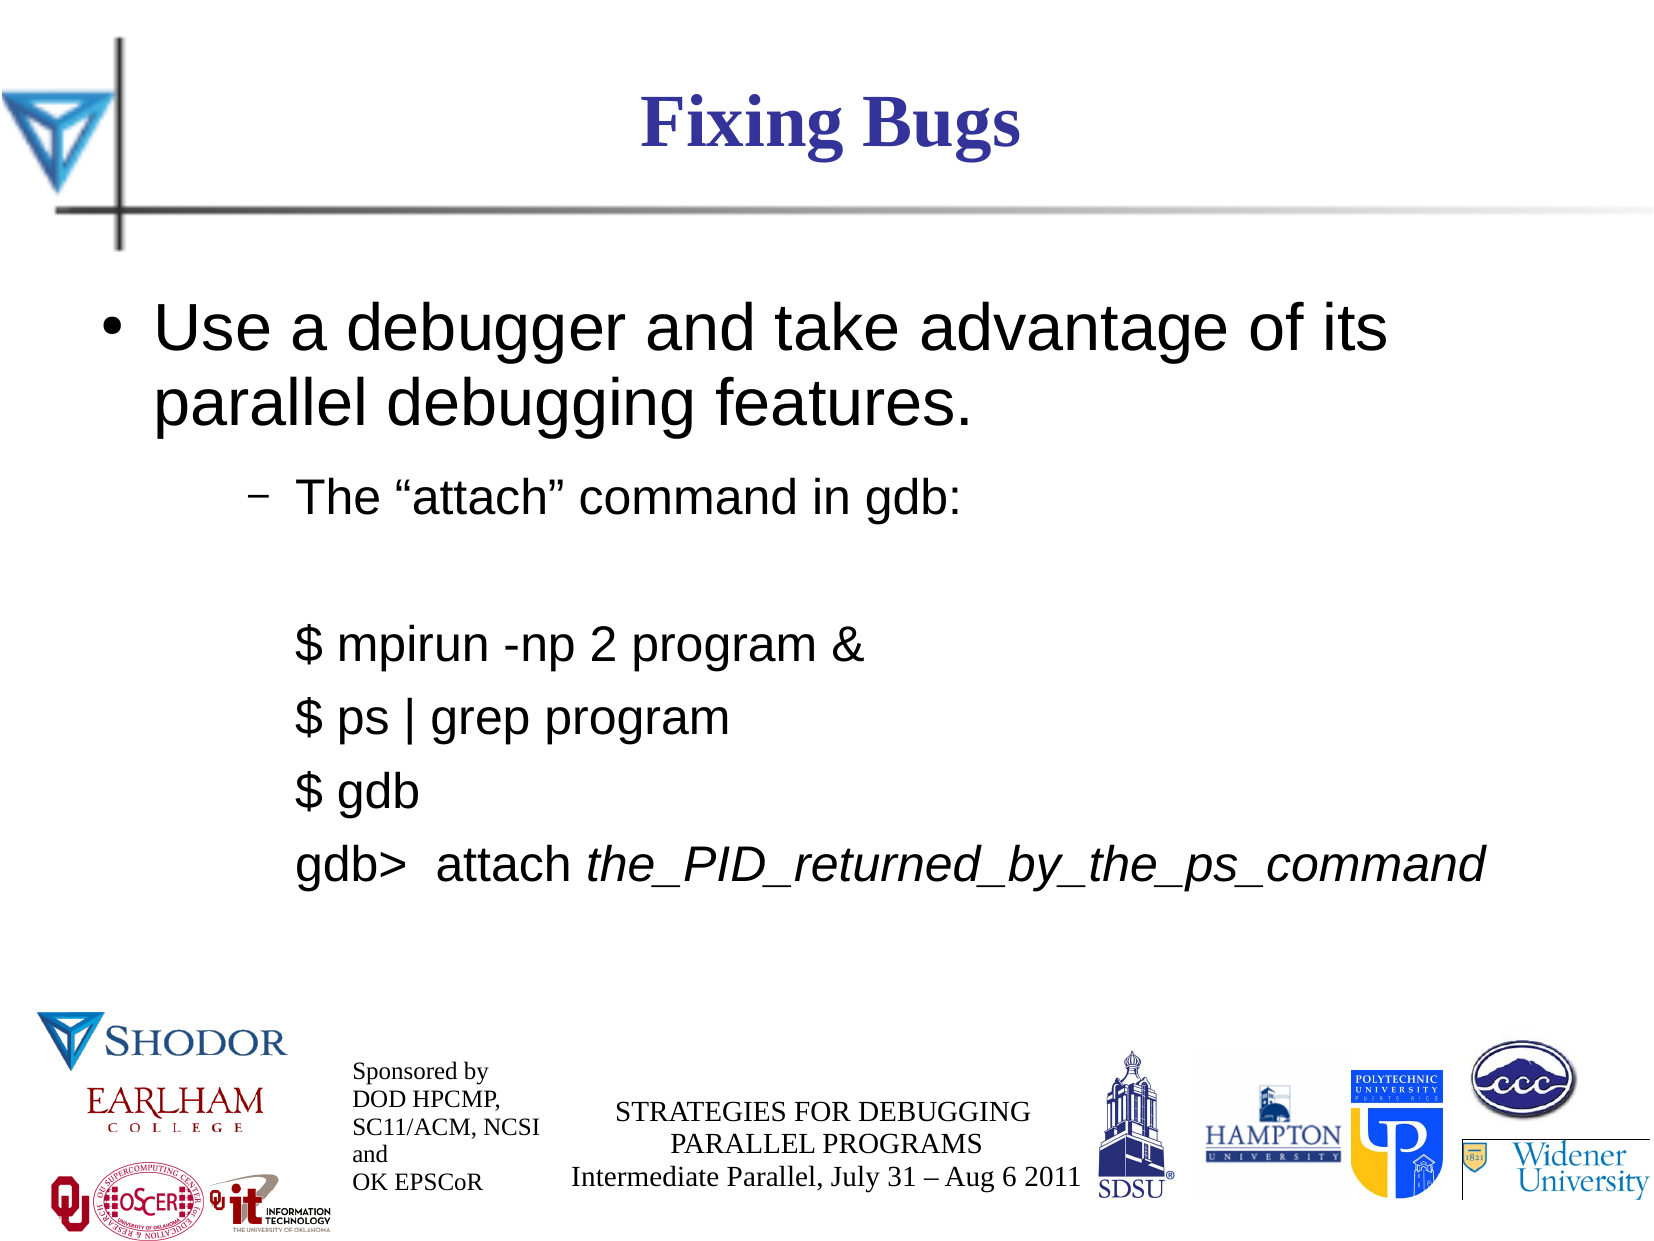

# Fixing Bugs
Use a debugger and take advantage of its parallel debugging features.
The “attach” command in gdb:
$ mpirun -np 2 program &
$ ps | grep program
$ gdb
gdb> attach the_PID_returned_by_the_ps_command
Sponsored by DOD HPCMP, SC11/ACM, NCSI and
OK EPSCoR
STRATEGIES FOR DEBUGGING
PARALLEL PROGRAMS
Intermediate Parallel, July 31 – Aug 6 2011